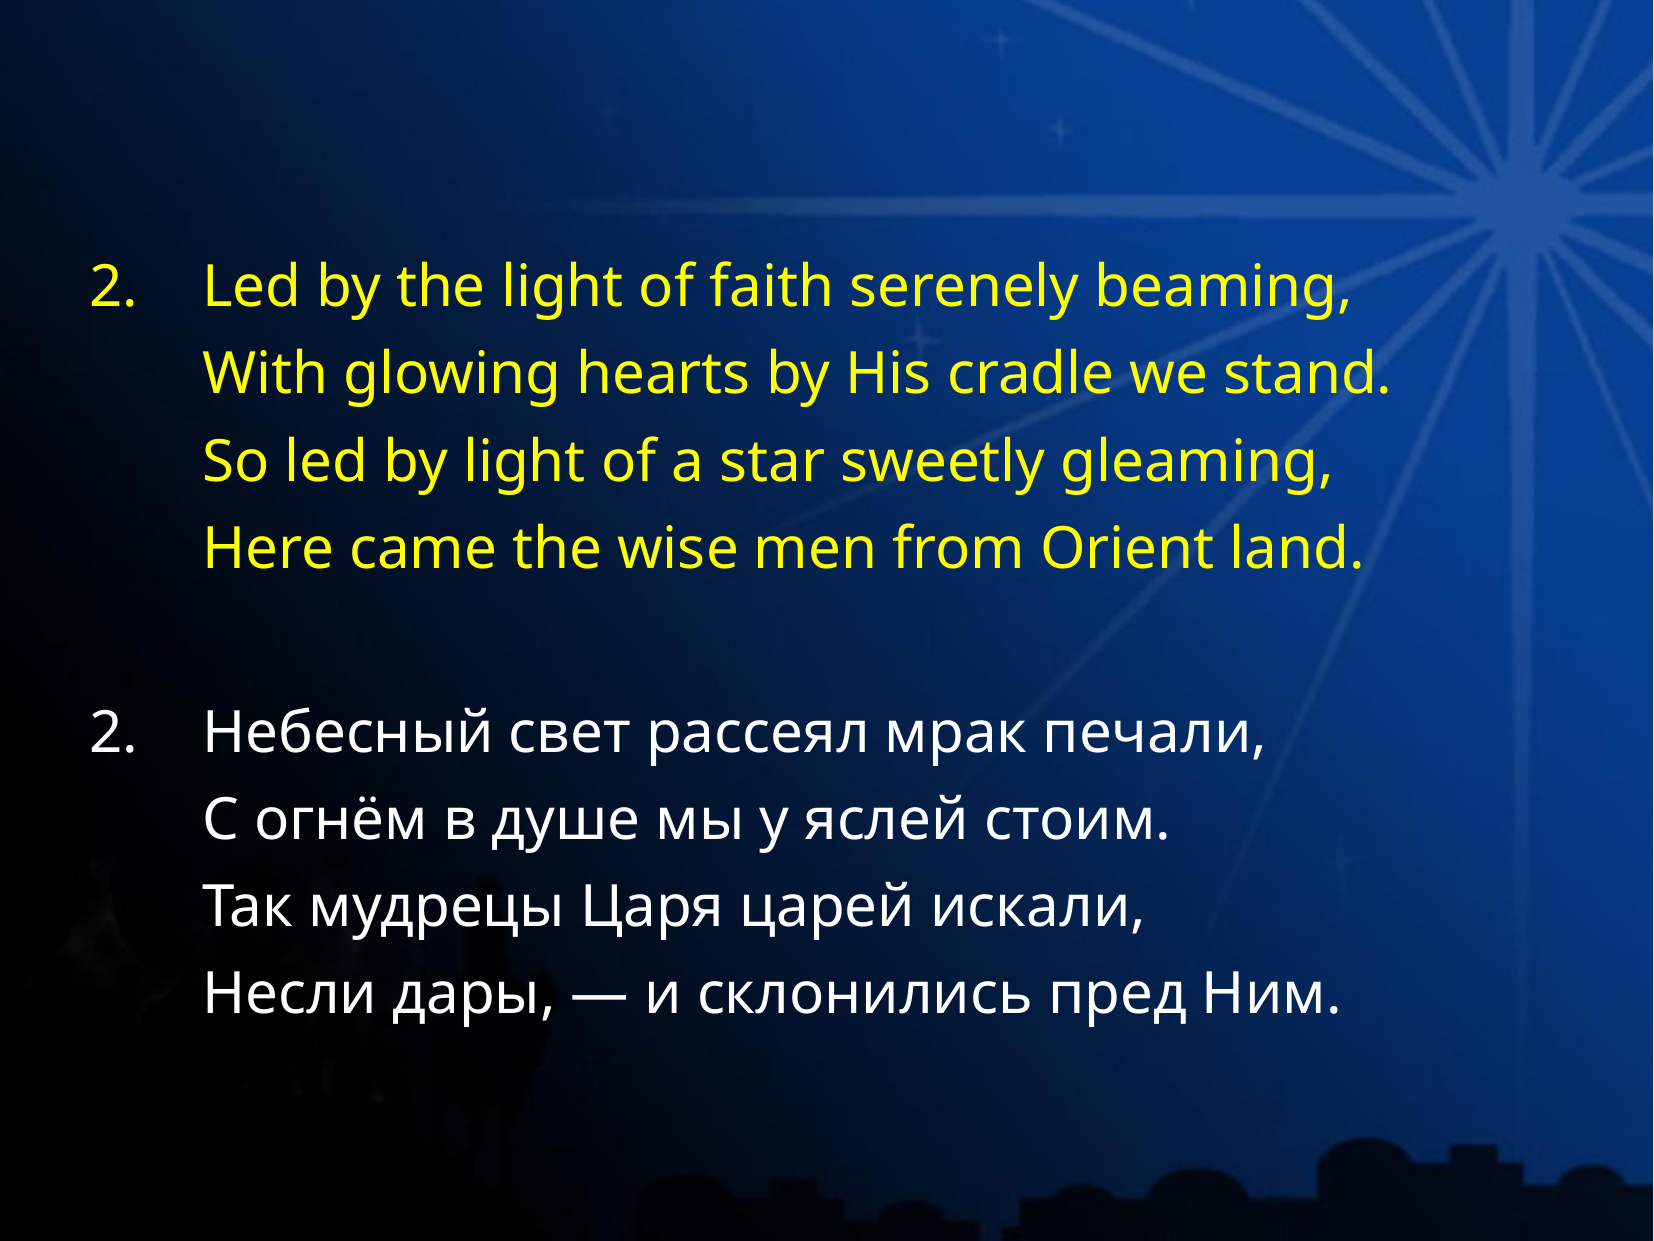

2.	Led by the light of faith serenely beaming,
	With glowing hearts by His cradle we stand.
	So led by light of a star sweetly gleaming,
	Here came the wise men from Orient land.
2.	Небесный свет рассеял мрак печали,
	С огнём в душе мы у яслей стоим.
	Так мудрецы Царя царей искали,
	Несли дары, — и склонились пред Ним.